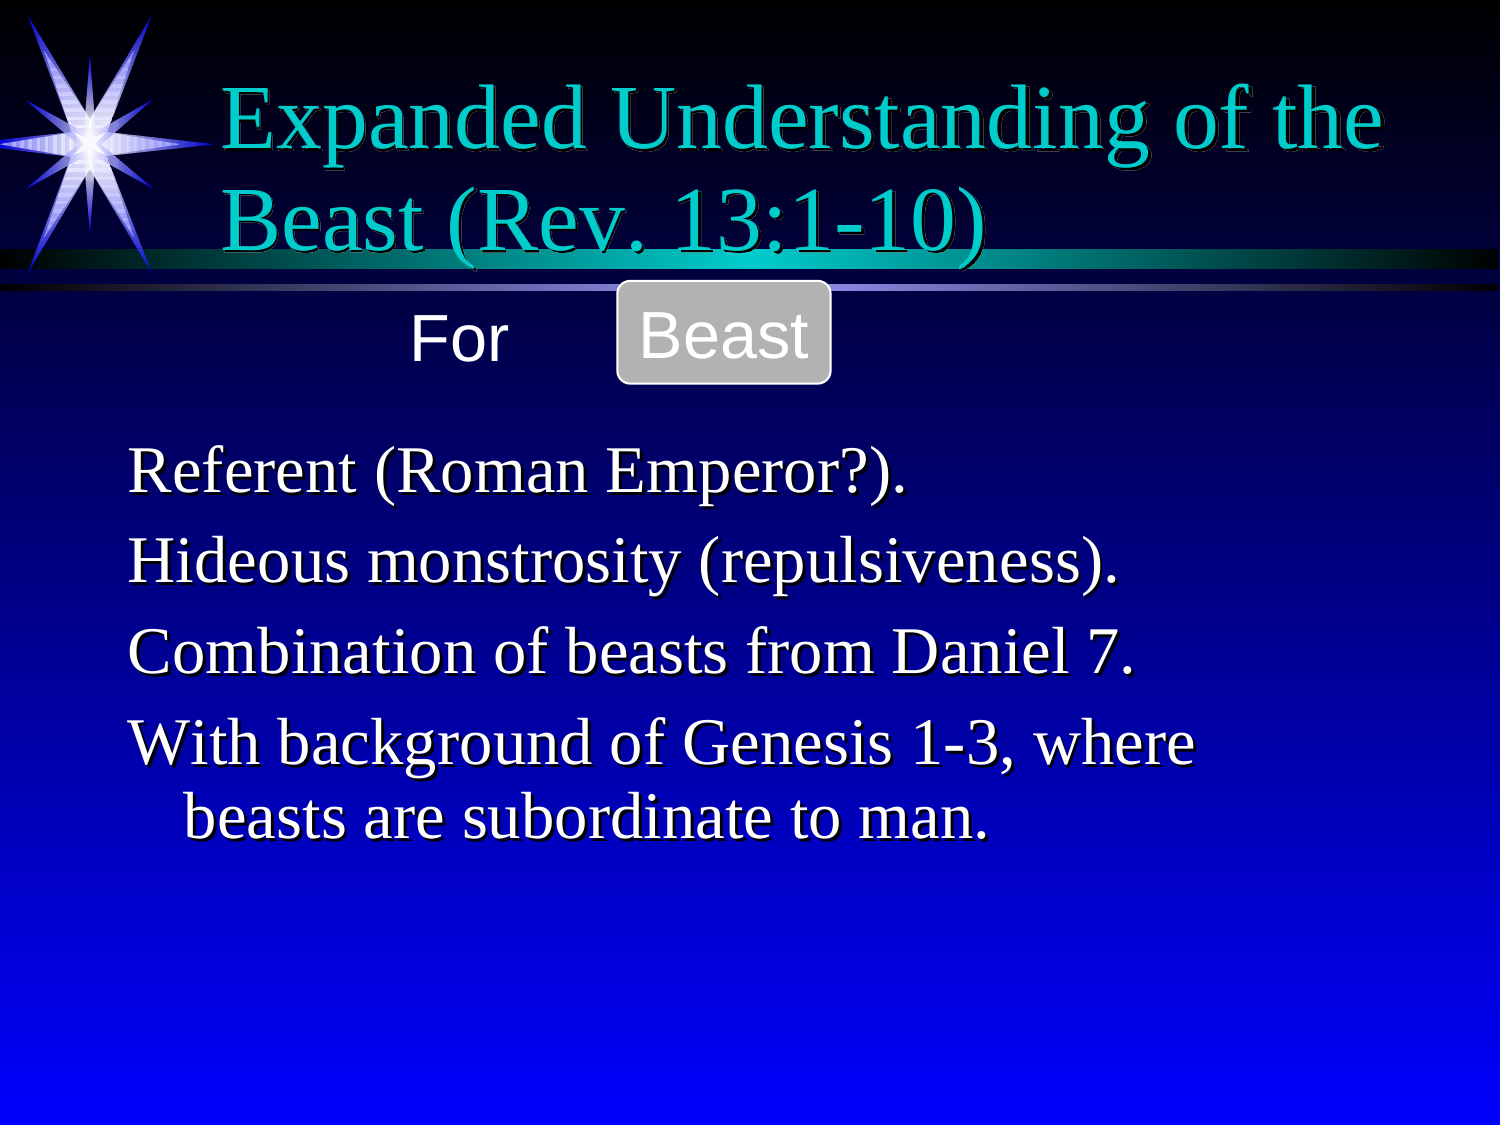

# Expanded Understanding of the Beast (Rev. 13:1-10)
Beast
For
Referent (Roman Emperor?).
Hideous monstrosity (repulsiveness).
Combination of beasts from Daniel 7.
With background of Genesis 1-3, where beasts are subordinate to man.